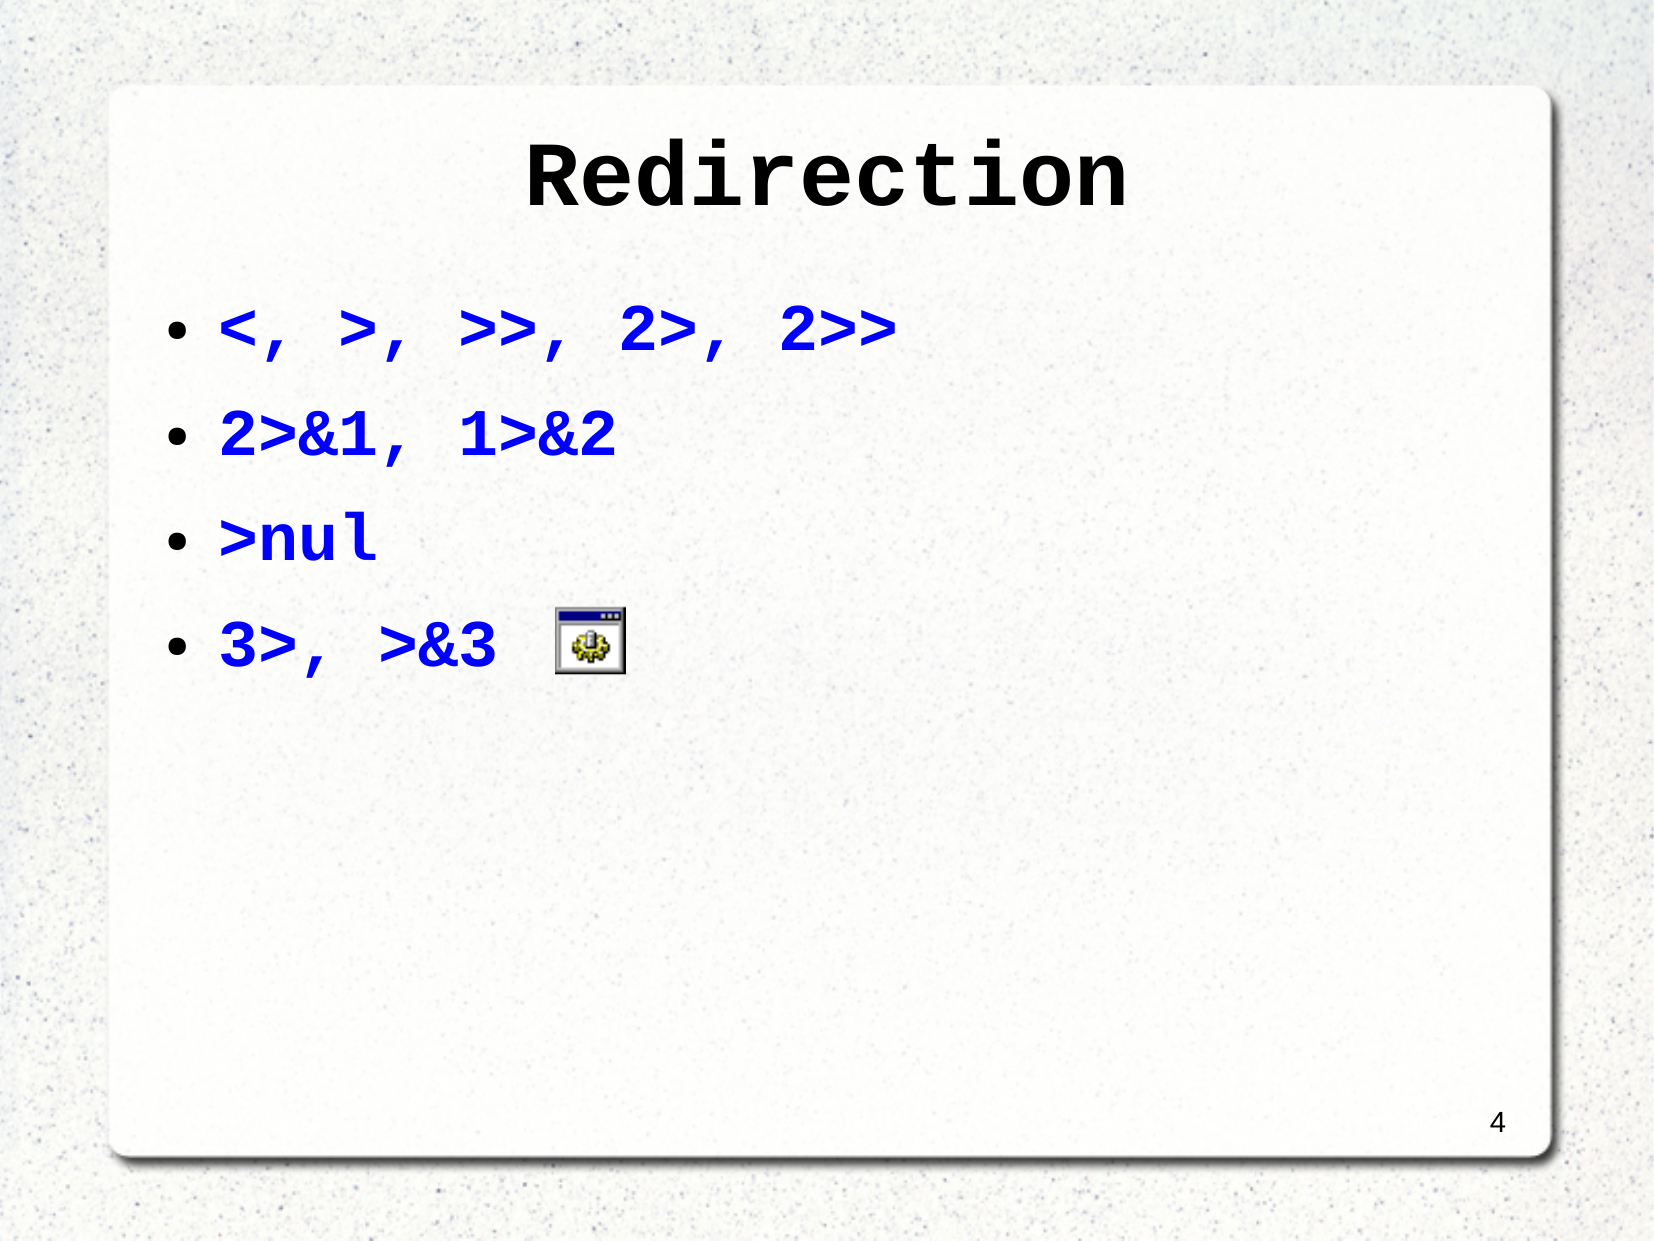

# Redirection
<, >, >>, 2>, 2>>
2>&1, 1>&2
>nul
3>, >&3
4